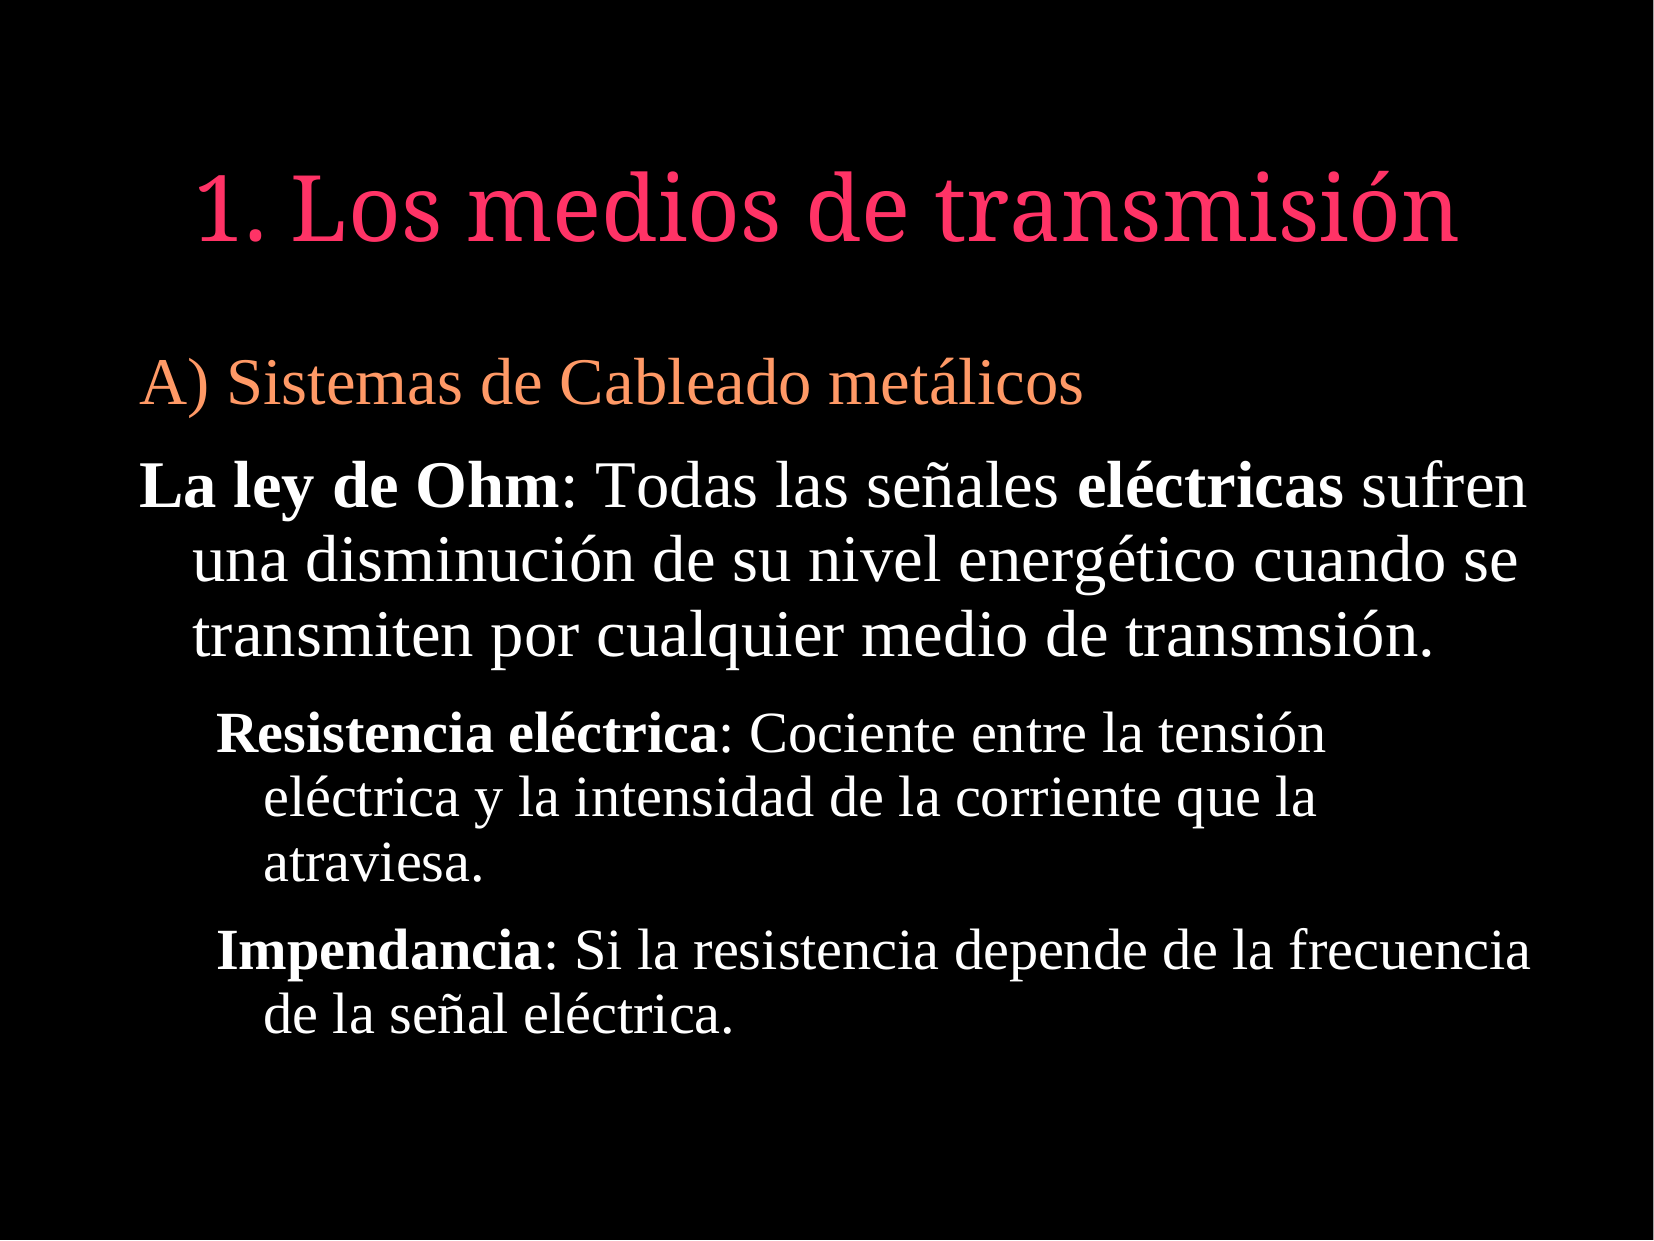

# 1. Los medios de transmisión
A) Sistemas de Cableado metálicos
La ley de Ohm: Todas las señales eléctricas sufren una disminución de su nivel energético cuando se transmiten por cualquier medio de transmsión.
Resistencia eléctrica: Cociente entre la tensión eléctrica y la intensidad de la corriente que la atraviesa.
Impendancia: Si la resistencia depende de la frecuencia de la señal eléctrica.